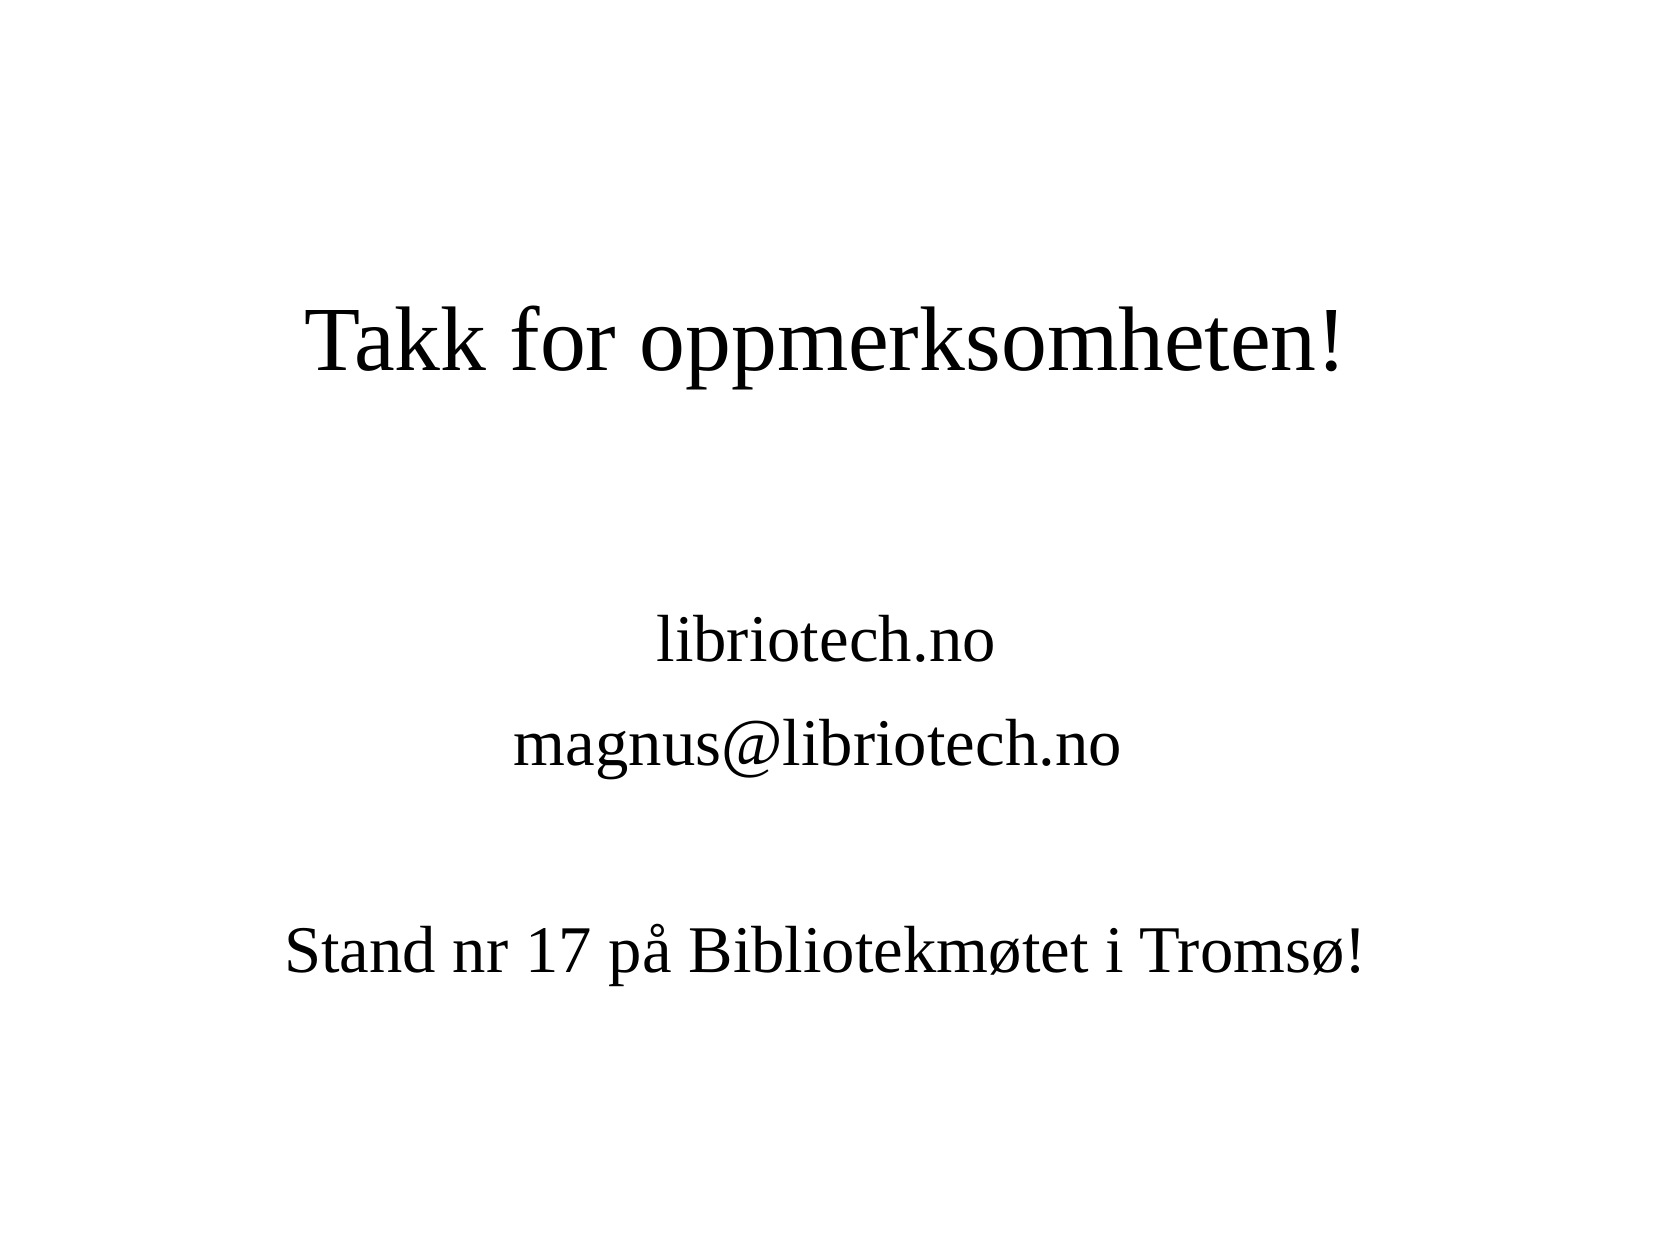

# Takk for oppmerksomheten!
libriotech.no
magnus@libriotech.no
Stand nr 17 på Bibliotekmøtet i Tromsø!